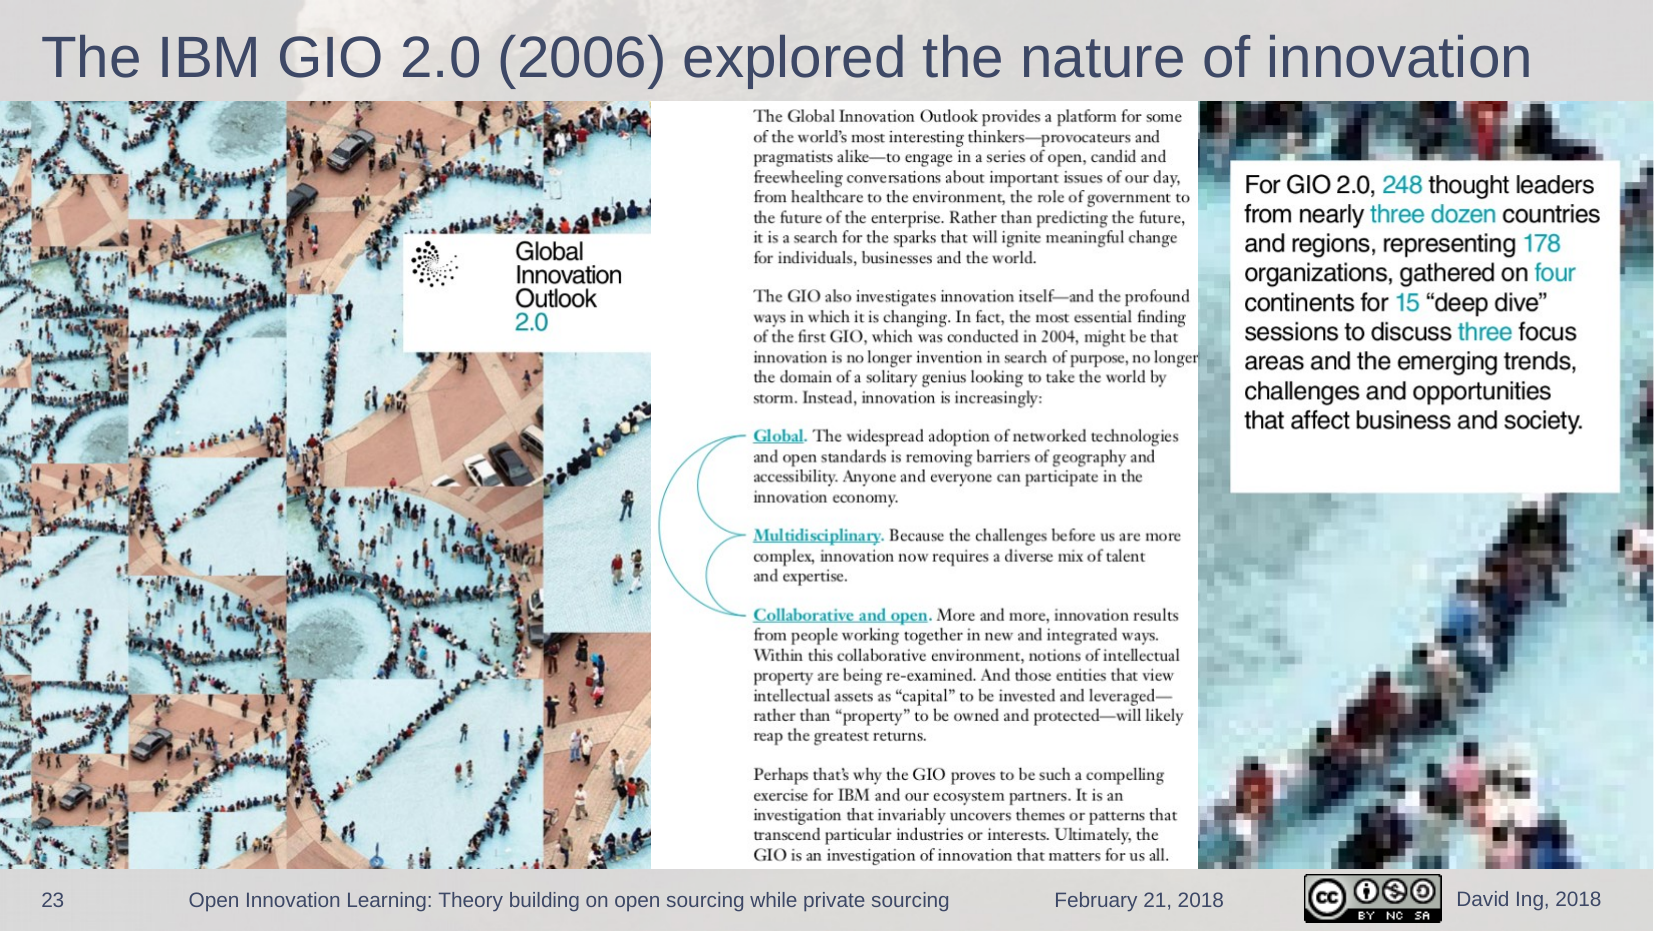

# The IBM GIO 2.0 (2006) explored the nature of innovation
Open Innovation Learning: Theory building on open sourcing while private sourcing
February 21, 2018
23